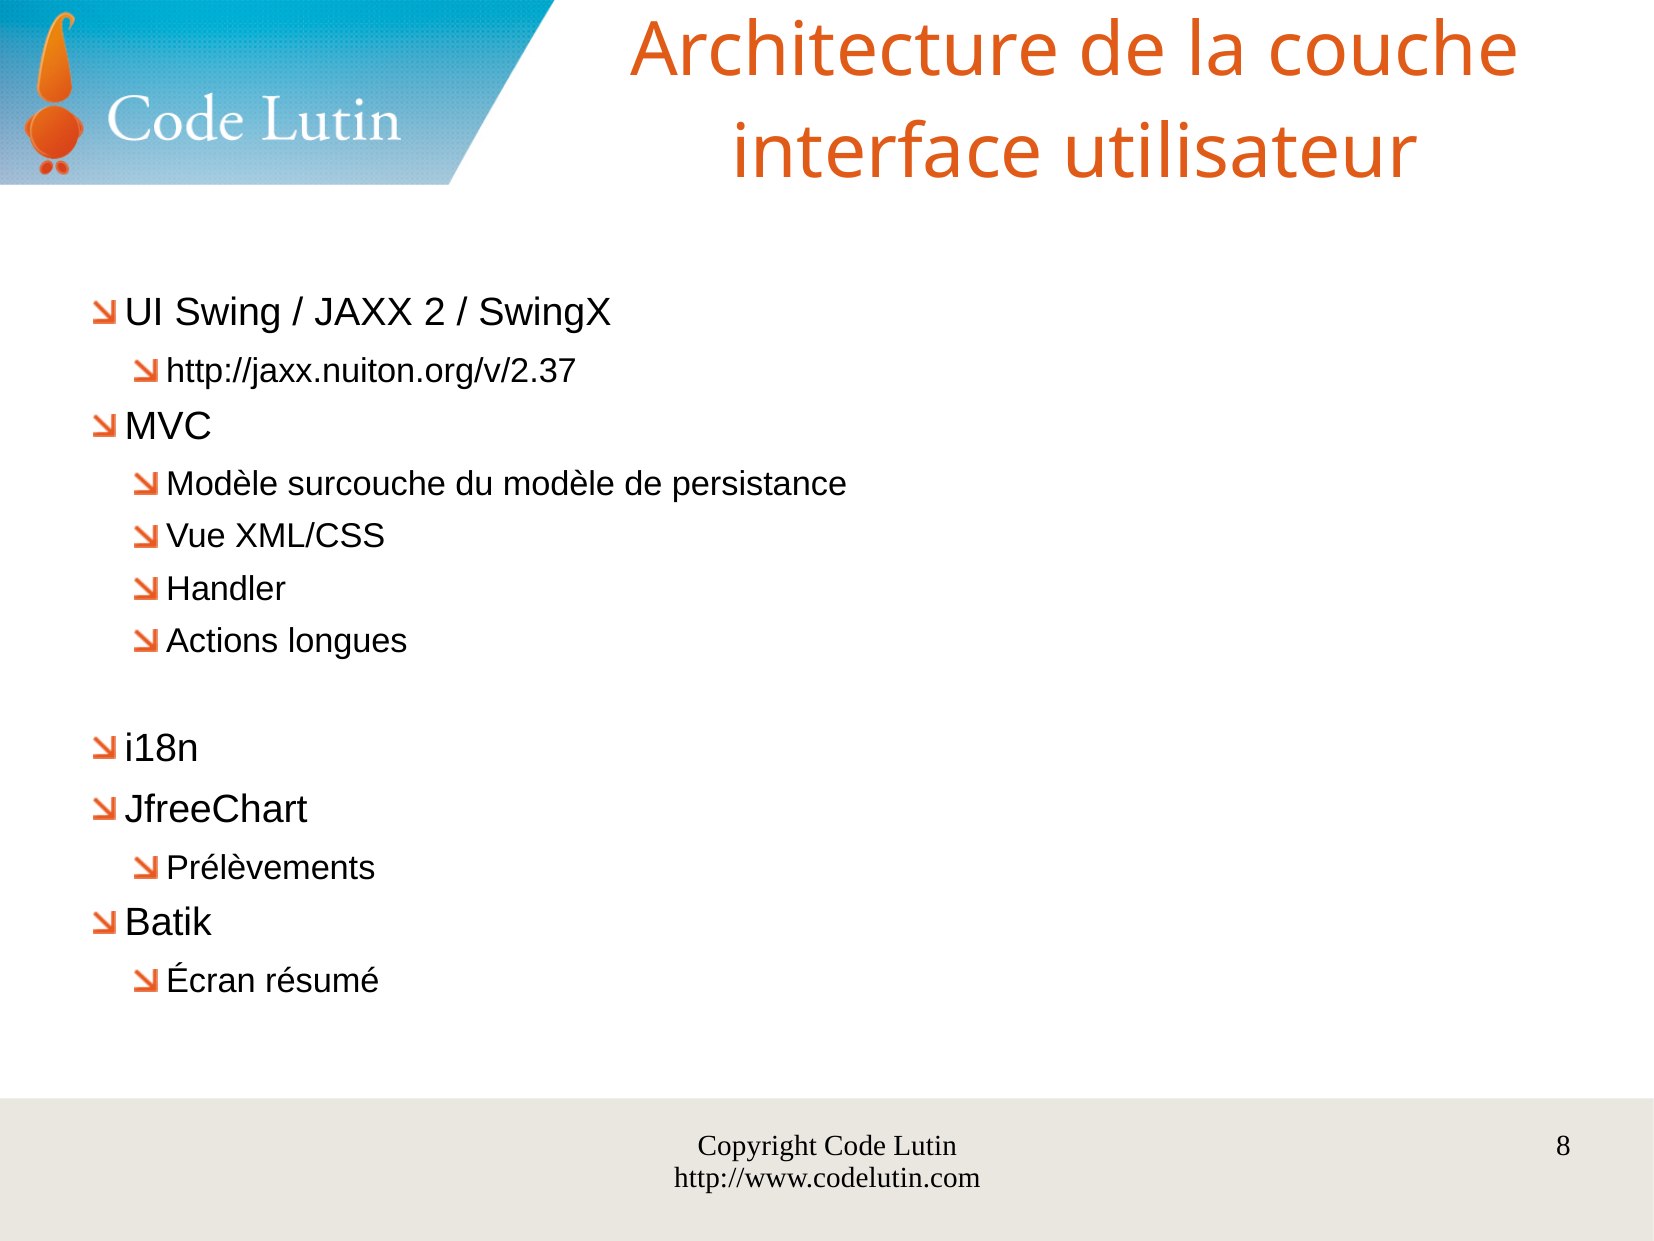

# Architecture de la couche interface utilisateur
UI Swing / JAXX 2 / SwingX
http://jaxx.nuiton.org/v/2.37
MVC
Modèle surcouche du modèle de persistance
Vue XML/CSS
Handler
Actions longues
i18n
JfreeChart
Prélèvements
Batik
Écran résumé
8